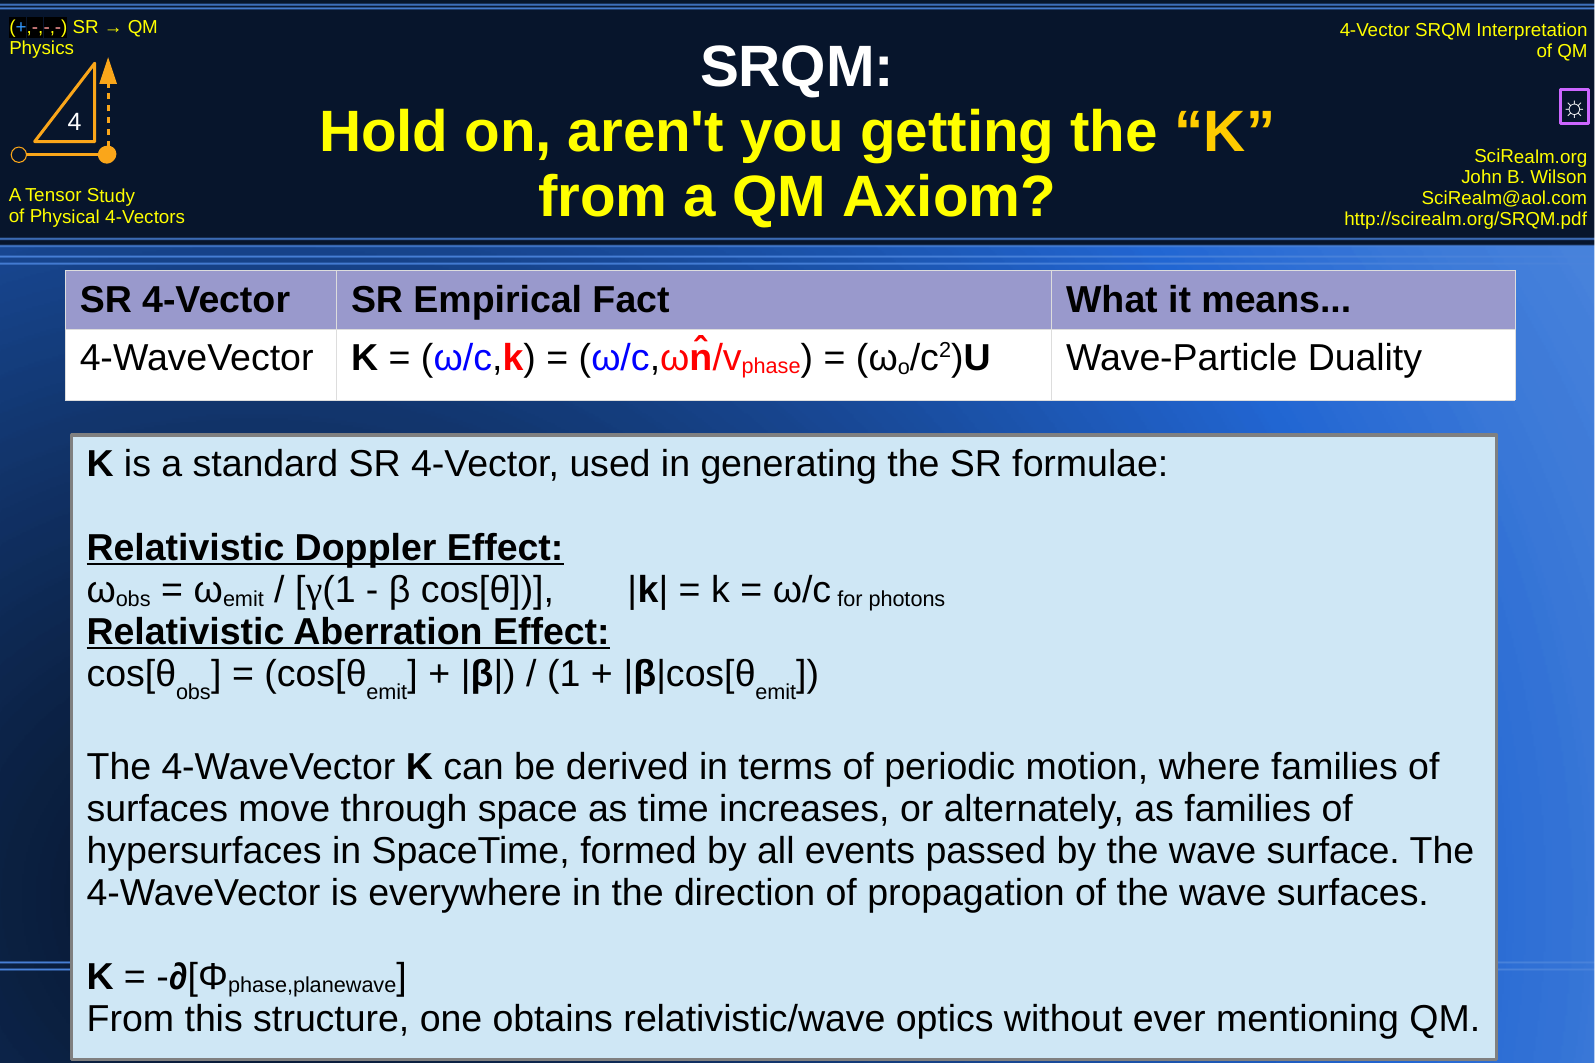

(+,-,-,-) SR → QM
Physics
A Tensor Study
of Physical 4-Vectors
4-Vector SRQM Interpretation
of QM
SciRealm.org
John B. Wilson
SciRealm@aol.com
http://scirealm.org/SRQM.pdf
# SRQM: Hold on, aren't you getting the “K” from a QM Axiom?
4
☼
| SR 4-Vector | SR Empirical Fact | What it means... |
| --- | --- | --- |
| 4-WaveVector | K = (ω/c,k) = (ω/c,ωn̂/vphase) = (ωo/c2)U | Wave-Particle Duality |
K is a standard SR 4-Vector, used in generating the SR formulae:
Relativistic Doppler Effect:
ωobs = ωemit / [γ(1 - β cos[θ])], |k| = k = ω/c for photons
Relativistic Aberration Effect:
cos[θobs] = (cos[θemit] + |β|) / (1 + |β|cos[θemit])
The 4-WaveVector K can be derived in terms of periodic motion, where families of surfaces move through space as time increases, or alternately, as families of hypersurfaces in SpaceTime, formed by all events passed by the wave surface. The 4-WaveVector is everywhere in the direction of propagation of the wave surfaces.
K = -∂[Φphase,planewave]
From this structure, one obtains relativistic/wave optics without ever mentioning QM.